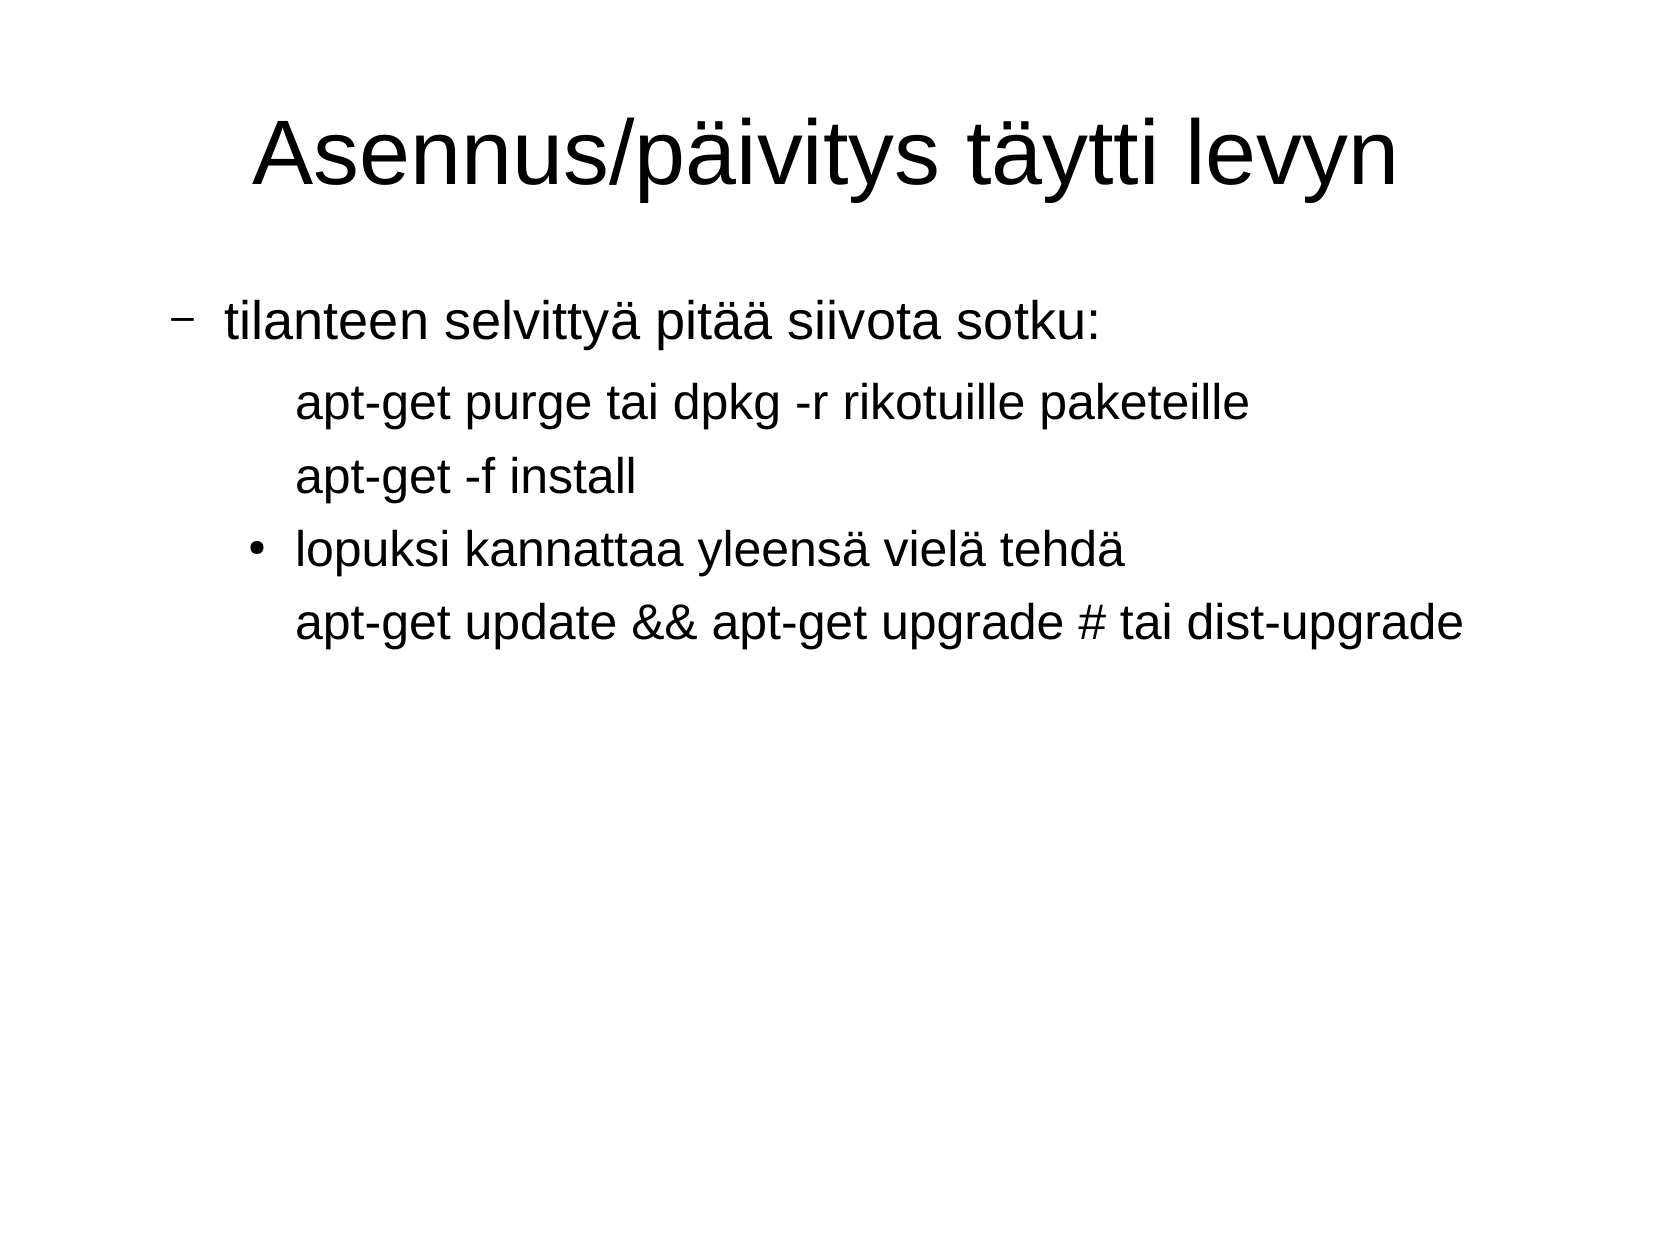

# Asennus/päivitys täytti levyn
tilanteen selvittyä pitää siivota sotku:
apt-get purge tai dpkg -r rikotuille paketeille
apt-get -f install
lopuksi kannattaa yleensä vielä tehdä
apt-get update && apt-get upgrade # tai dist-upgrade